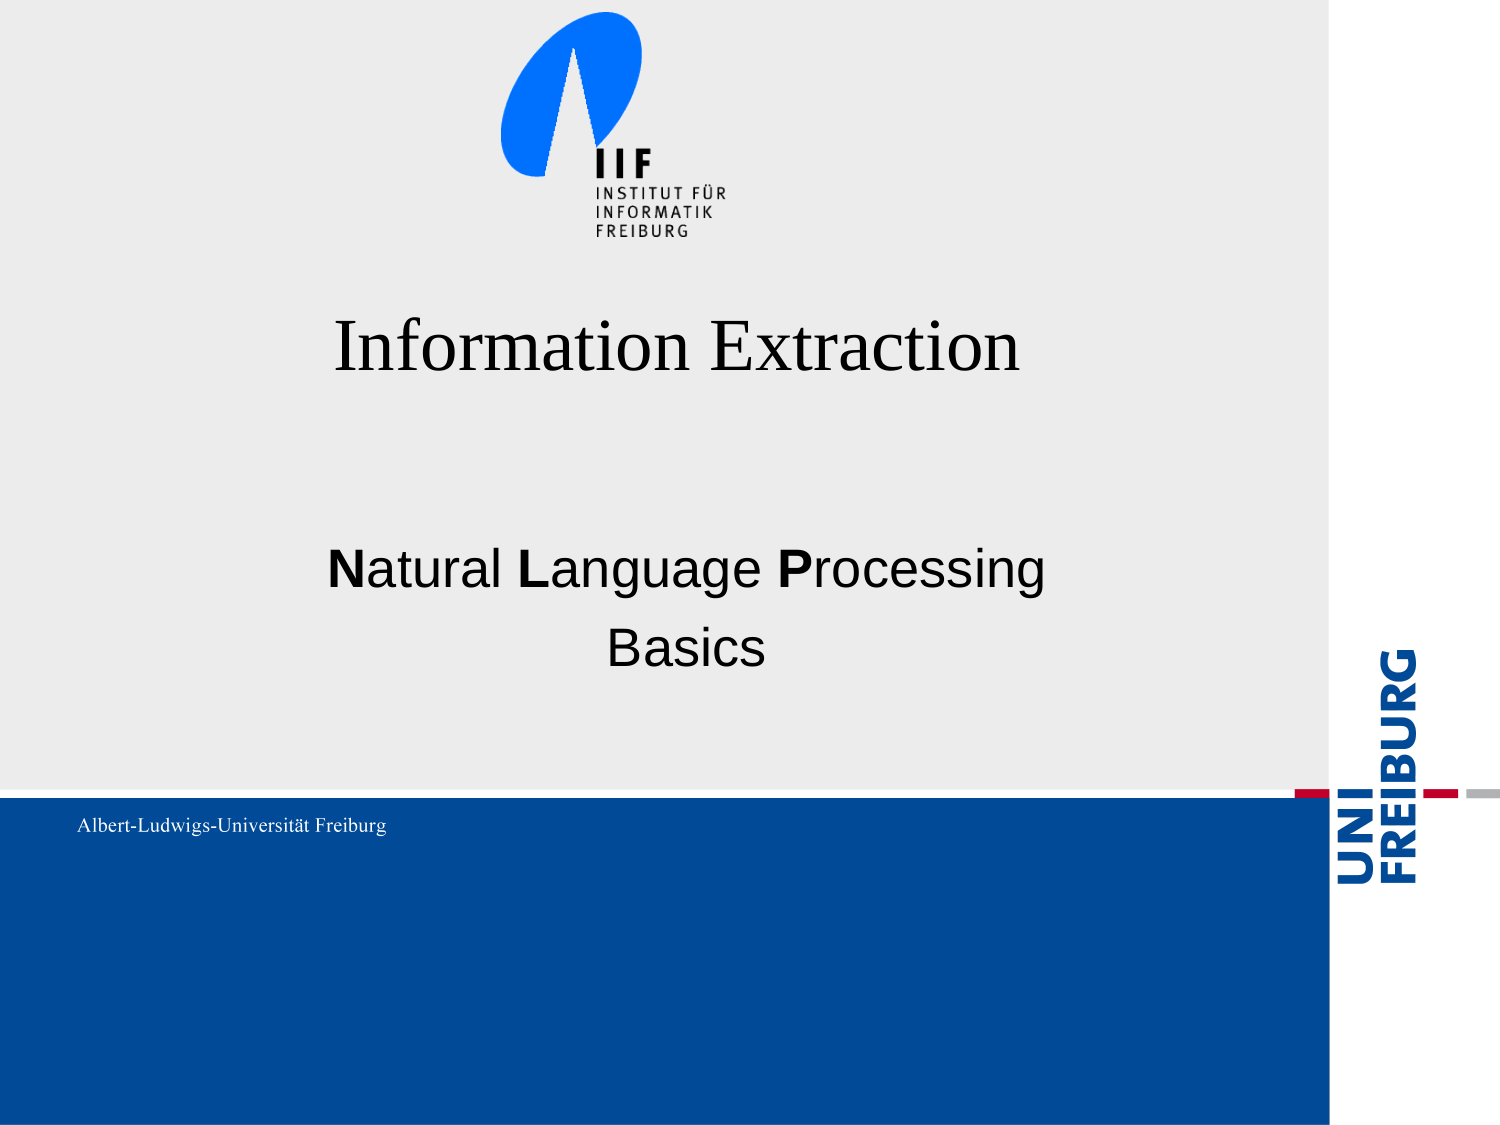

# Information Extraction
Natural Language Processing
Basics